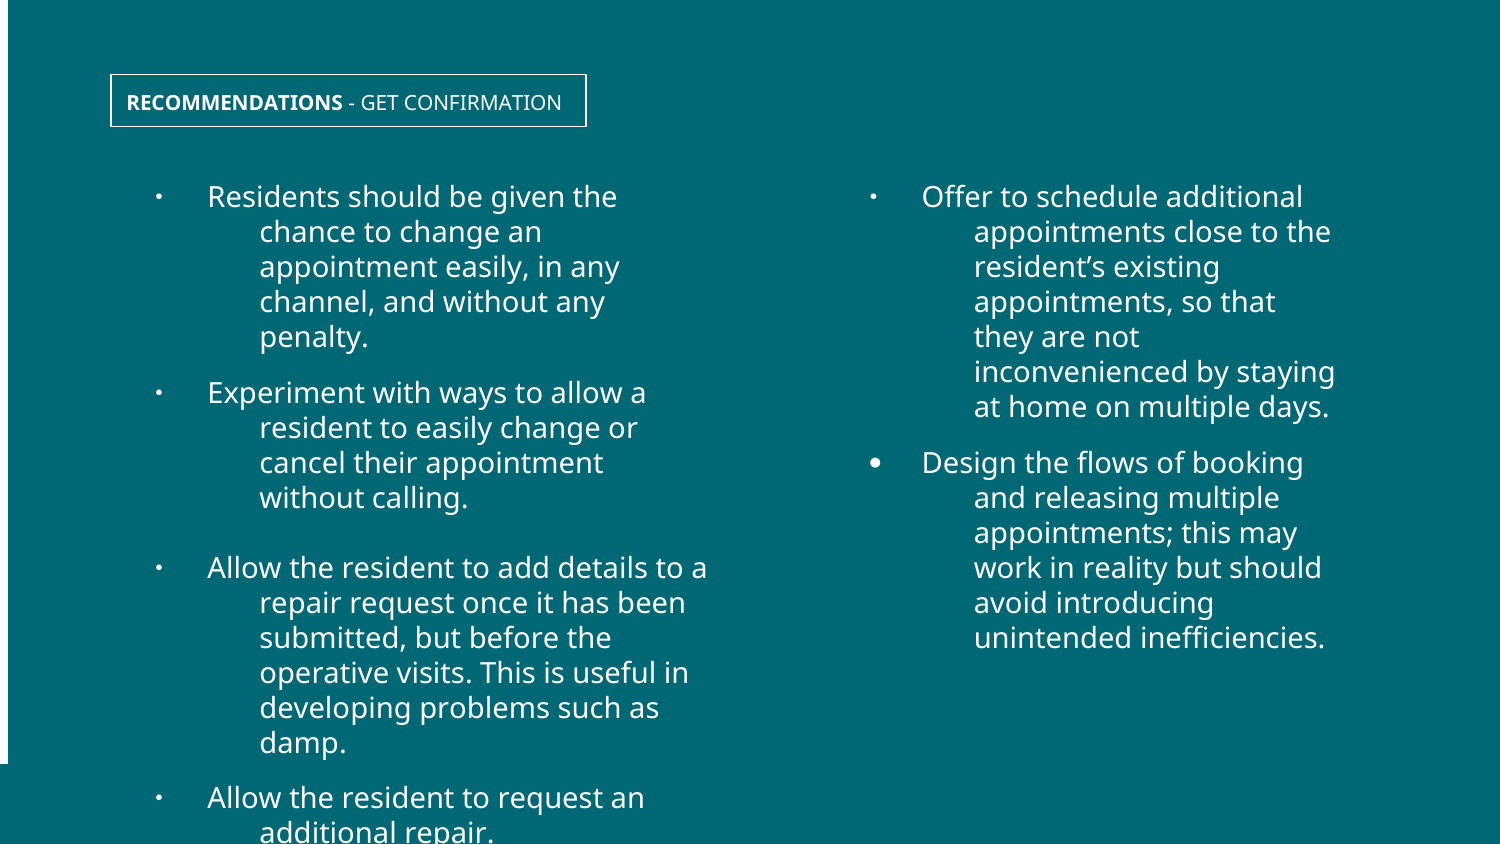

RECOMMENDATIONS - GET CONFIRMATION
# Residents should be given the chance to change an appointment easily, in any channel, and without any penalty.
Experiment with ways to allow a resident to easily change or cancel their appointment without calling.
Allow the resident to add details to a repair request once it has been submitted, but before the operative visits. This is useful in developing problems such as damp.
Allow the resident to request an additional repair.
Offer to schedule additional appointments close to the resident’s existing appointments, so that they are not inconvenienced by staying at home on multiple days.
Design the flows of booking and releasing multiple appointments; this may work in reality but should avoid introducing unintended inefficiencies.